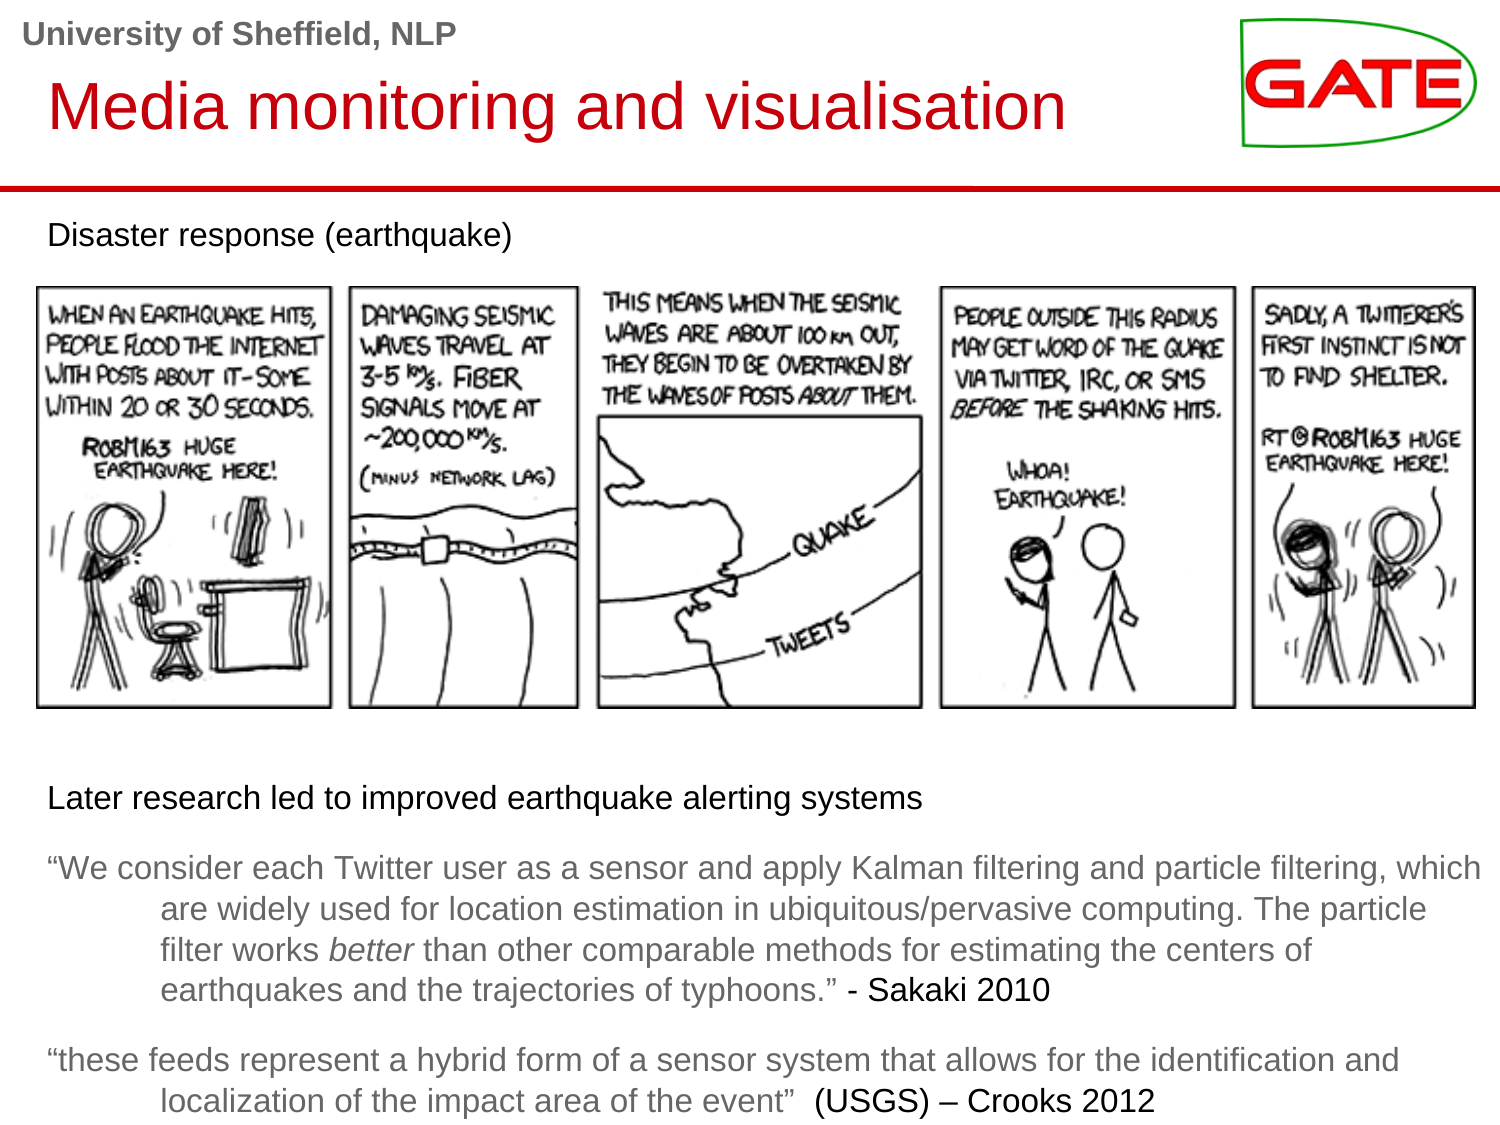

Media monitoring and visualisation
Disaster response (earthquake)
Later research led to improved earthquake alerting systems
“We consider each Twitter user as a sensor and apply Kalman filtering and particle filtering, which are widely used for location estimation in ubiquitous/pervasive computing. The particle filter works better than other comparable methods for estimating the centers of earthquakes and the trajectories of typhoons.” - Sakaki 2010
“these feeds represent a hybrid form of a sensor system that allows for the identification and localization of the impact area of the event” (USGS) – Crooks 2012